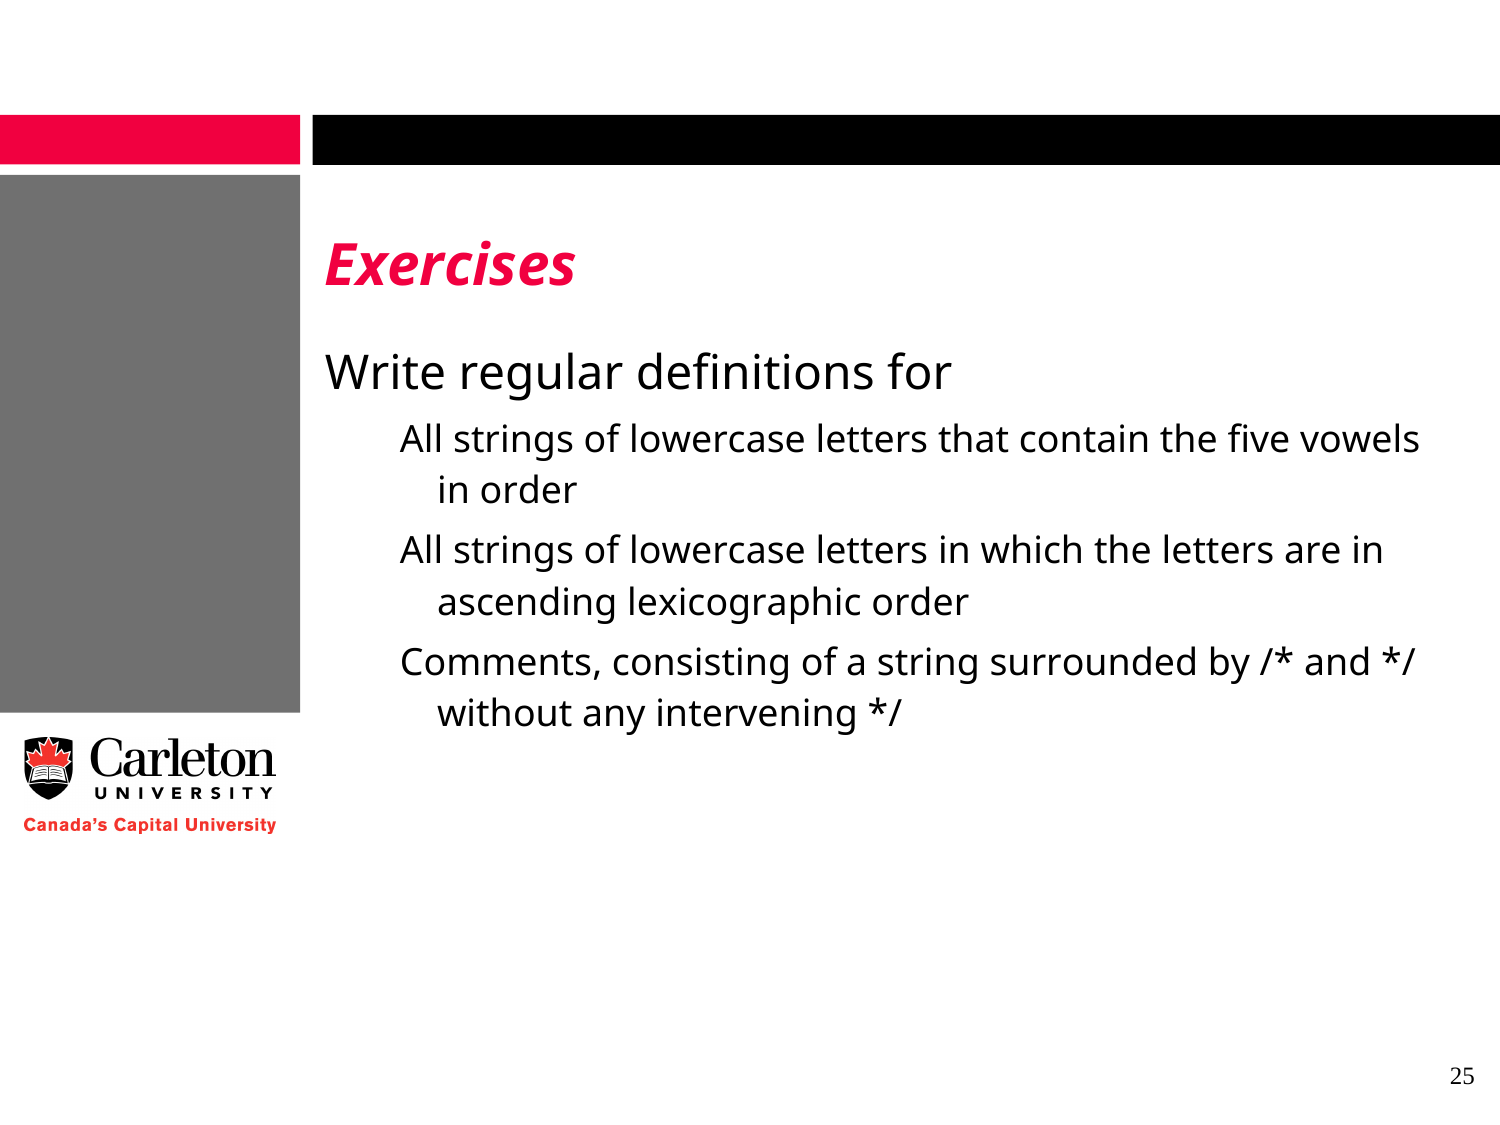

# Exercises
Write regular definitions for
All strings of lowercase letters that contain the five vowels in order
All strings of lowercase letters in which the letters are in ascending lexicographic order
Comments, consisting of a string surrounded by /* and */ without any intervening */
25